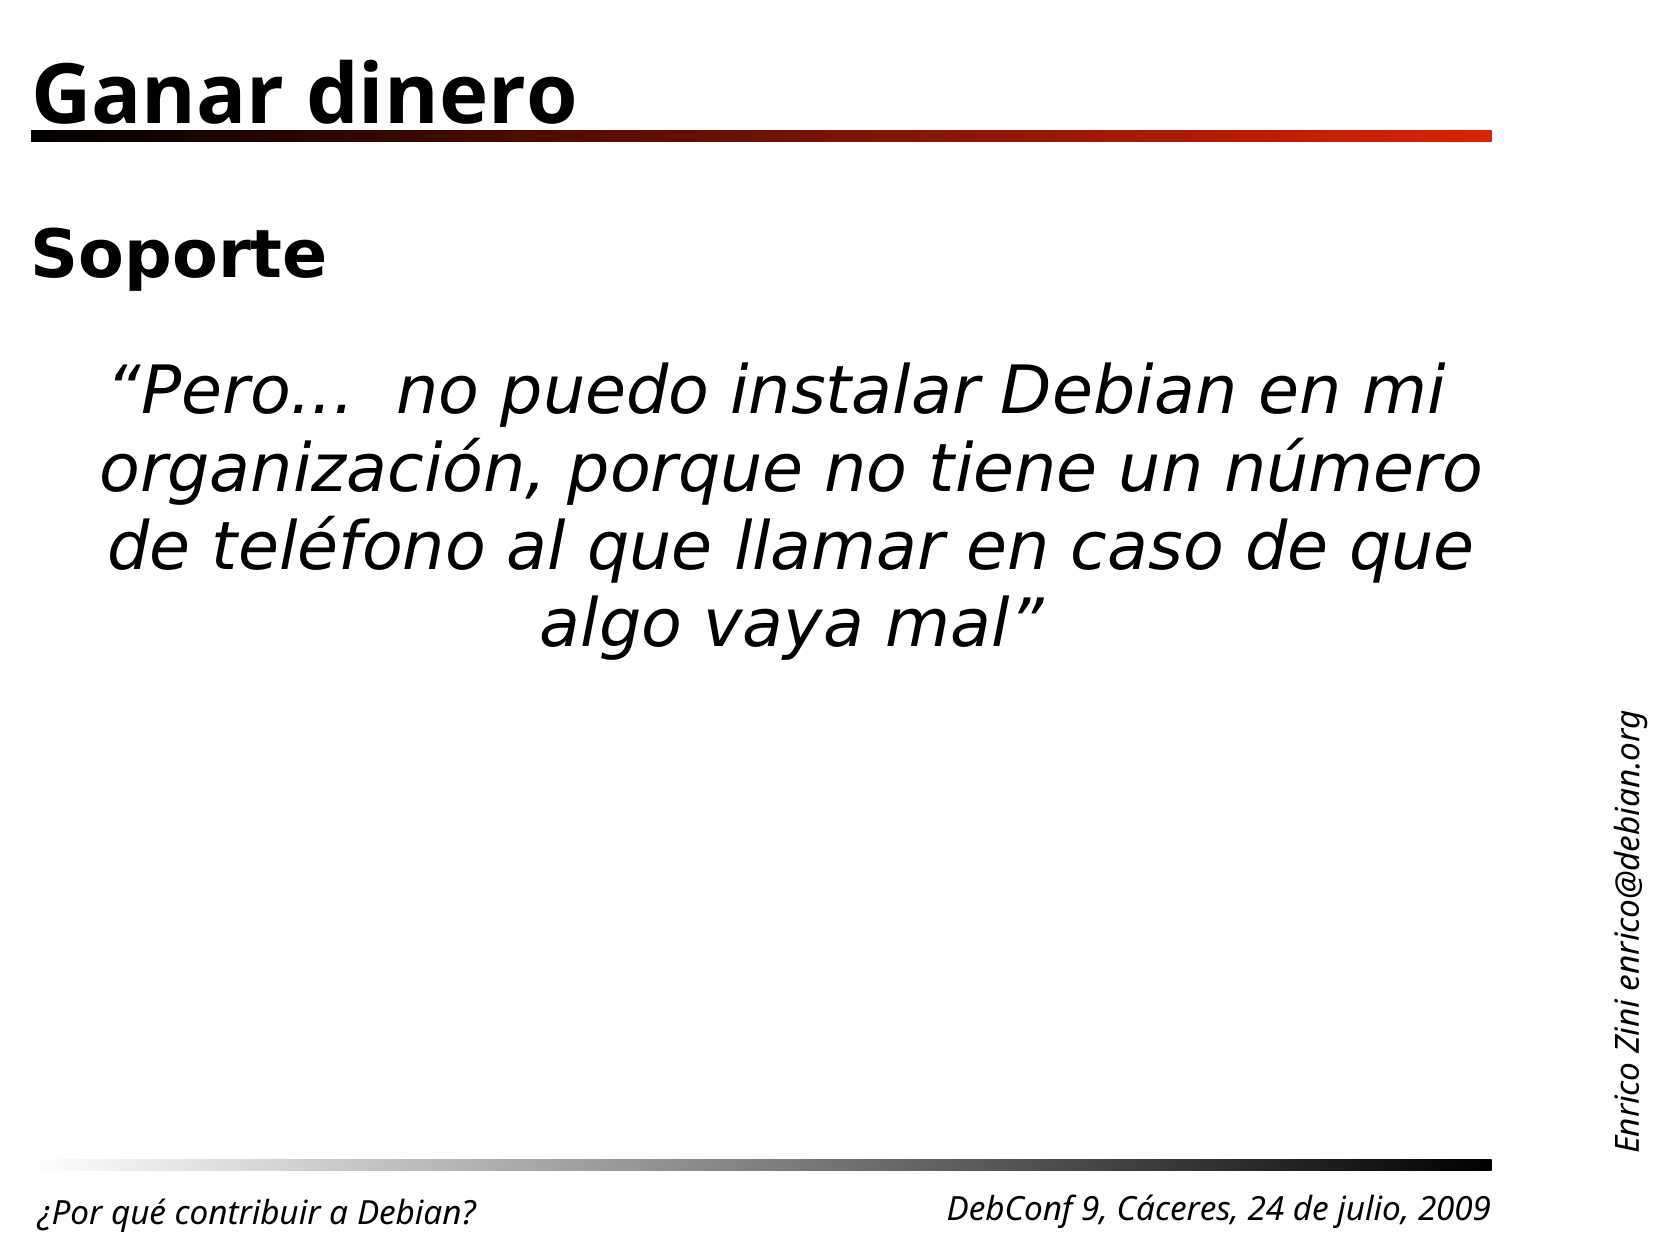

Ganar dinero
Soporte
“Pero... no puedo instalar Debian en mi organización, porque no tiene un número de teléfono al que llamar en caso de que algo vaya mal”